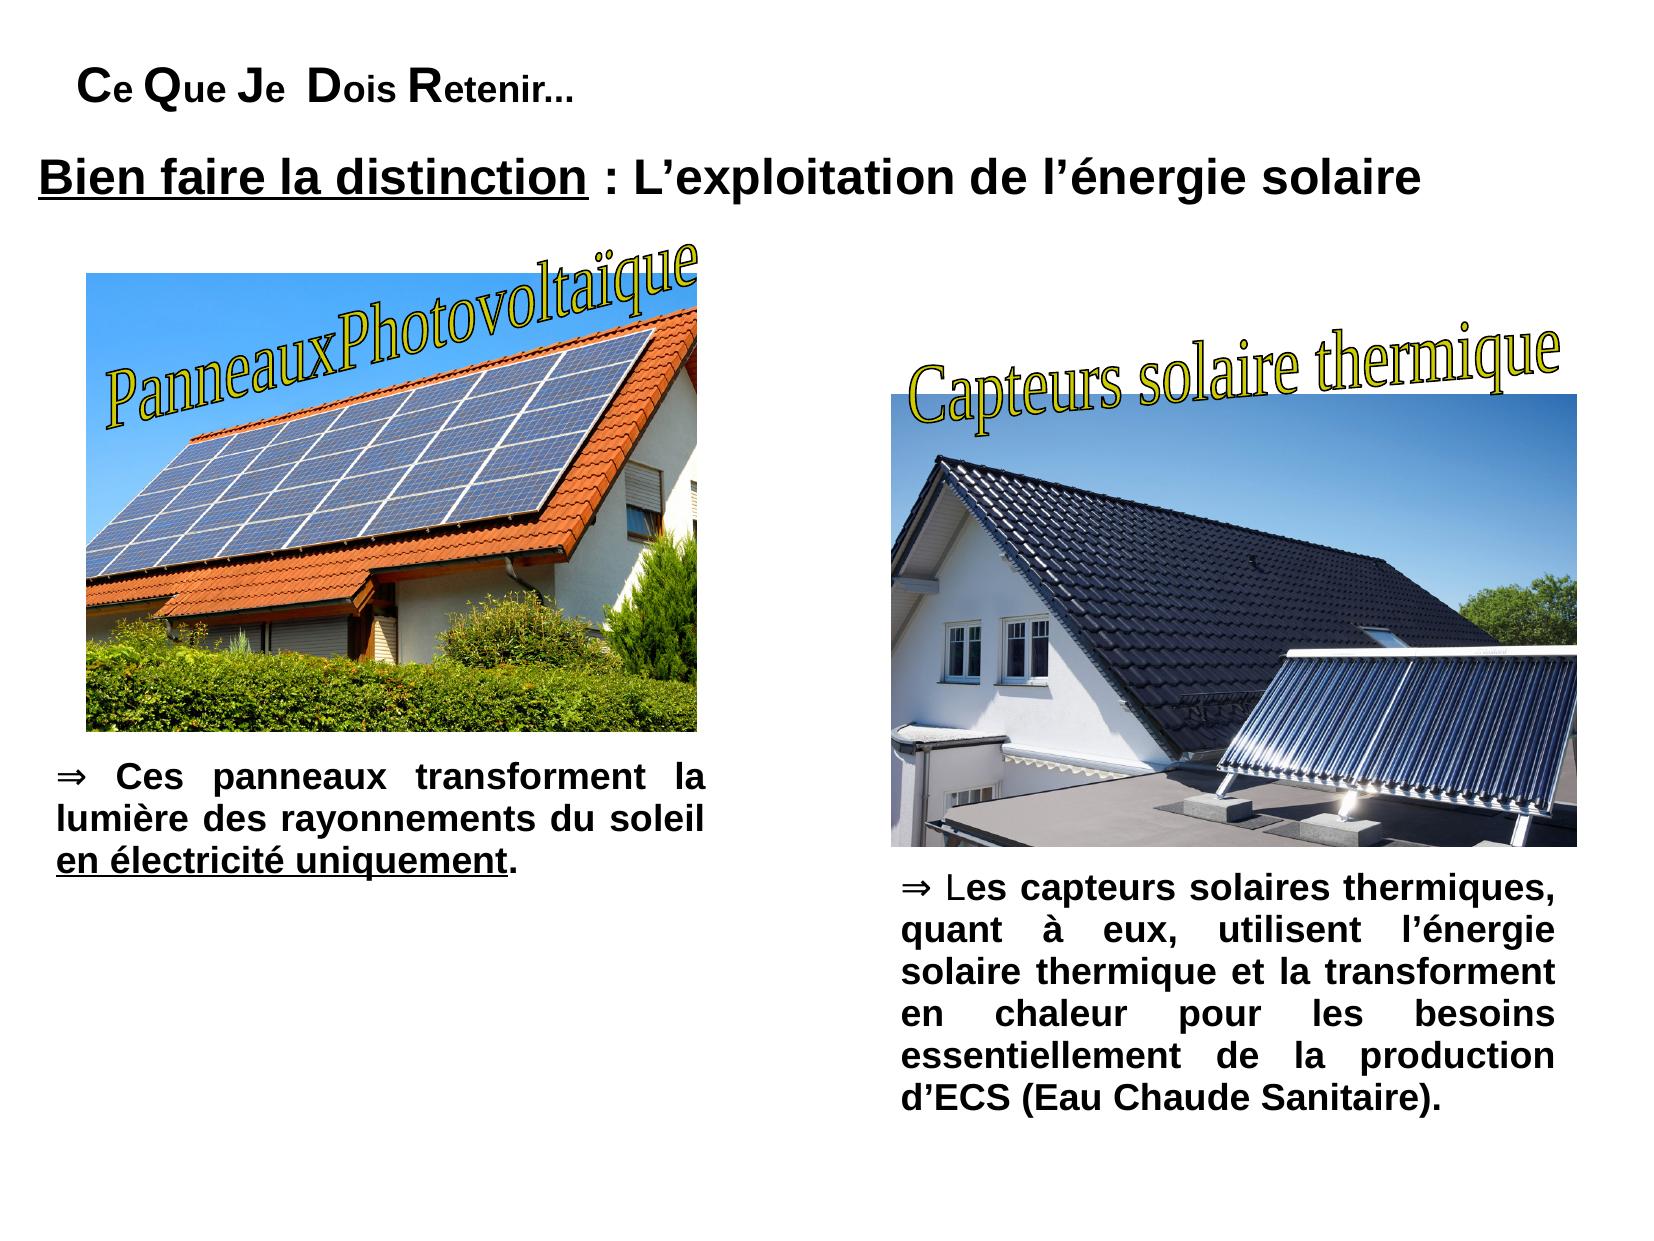

Ce Que Je Dois Retenir...
Bien faire la distinction : L’exploitation de l’énergie solaire
Panneaux
Photovoltaïque
Capteurs solaire thermique
⇒ Ces panneaux transforment la lumière des rayonnements du soleil en électricité uniquement.
⇒ Les capteurs solaires thermiques, quant à eux, utilisent l’énergie solaire thermique et la transforment en chaleur pour les besoins essentiellement de la production d’ECS (Eau Chaude Sanitaire).